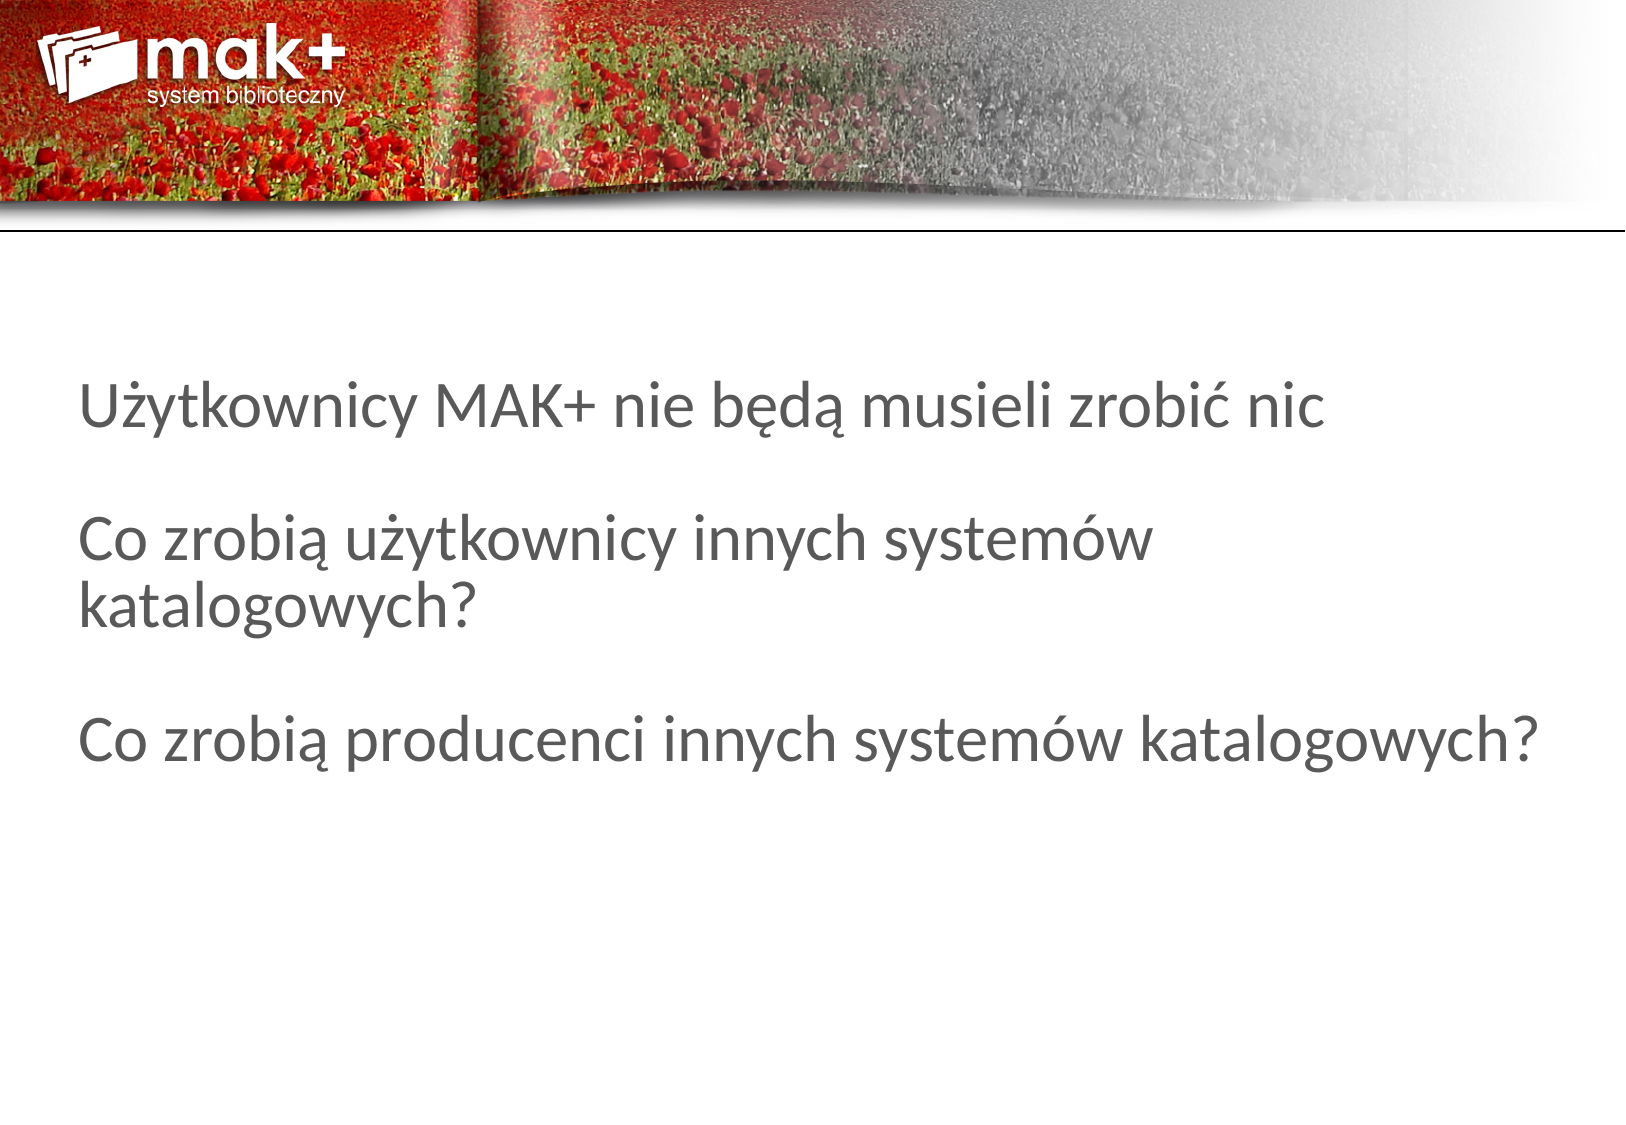

Użytkownicy MAK+ nie będą musieli zrobić nic
Co zrobią użytkownicy innych systemów katalogowych?
Co zrobią producenci innych systemów katalogowych?